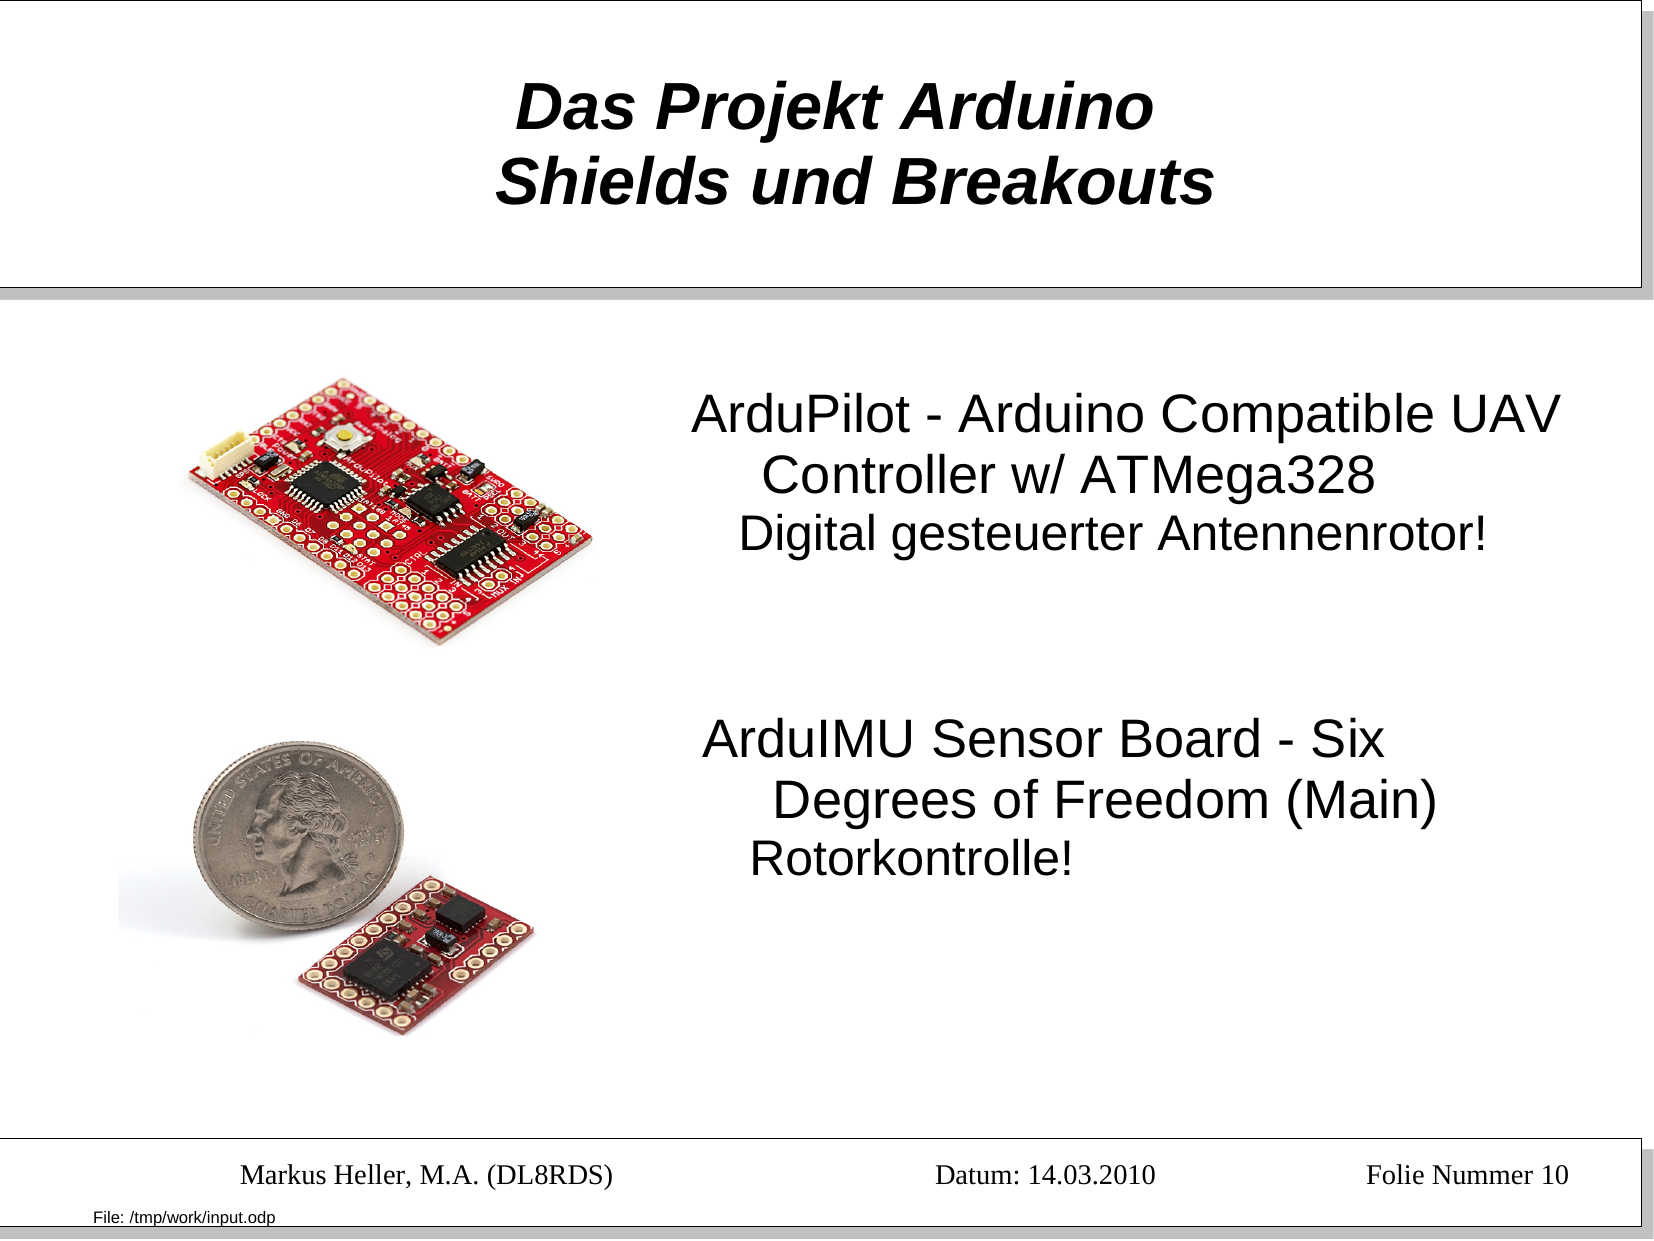

# Das Projekt Arduino Shields und Breakouts
ArduPilot - Arduino Compatible UAV Controller w/ ATMega328
Digital gesteuerter Antennenrotor!
ArduIMU Sensor Board - Six Degrees of Freedom (Main)
Rotorkontrolle!